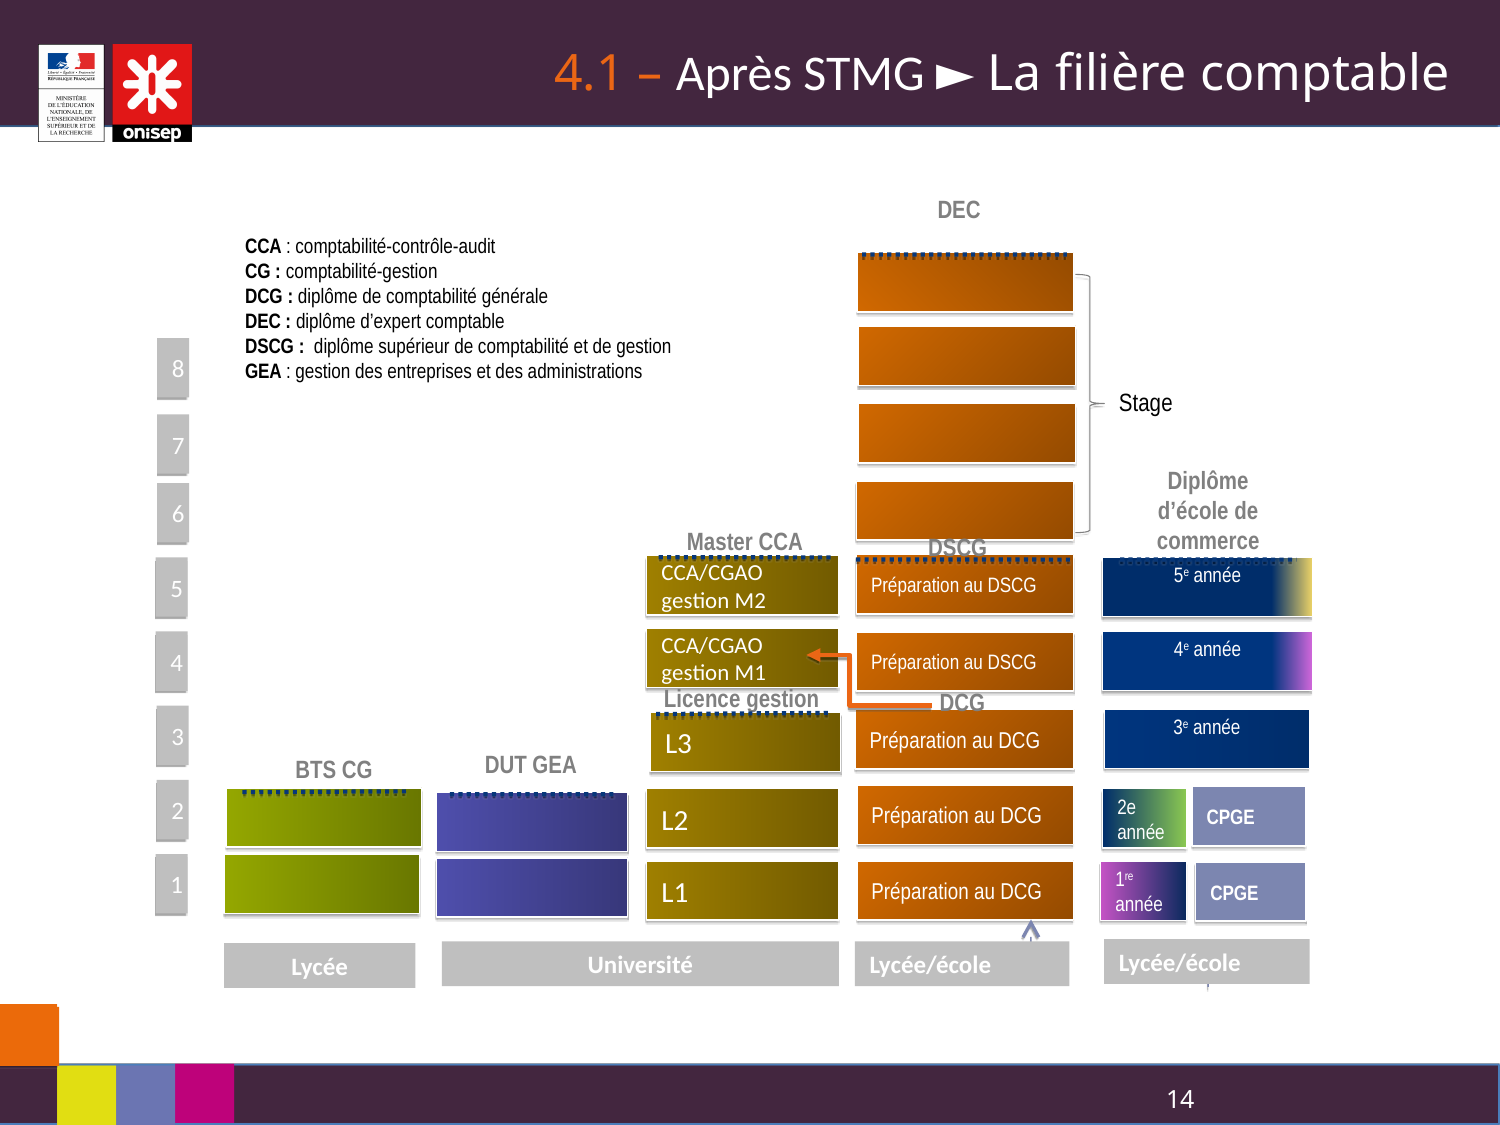

4.1 – Après STMG ► La filière comptable
DEC
CCA : comptabilité-contrôle-audit
CG : comptabilité-gestion
DCG : diplôme de comptabilité générale
DEC : diplôme d’expert comptable
DSCG : diplôme supérieur de comptabilité et de gestion
GEA : gestion des entreprises et des administrations
8
Stage
7
Diplôme d’école de commerce
6
Master CCA
DSCG
Préparation au DSCG
CCA/CGAO gestion M2
5
5e année
CCA/CGAO gestion M1
4e année
4
Préparation au DSCG
Licence gestion
DCG
3
3e année
Préparation au DCG
L3
DUT GEA
BTS CG
2
Préparation au DCG
CPGE
L2
2e année
1
L1
Préparation au DCG
1re année
CPGE
Lycée/école
Université
Lycée/école
Lycée